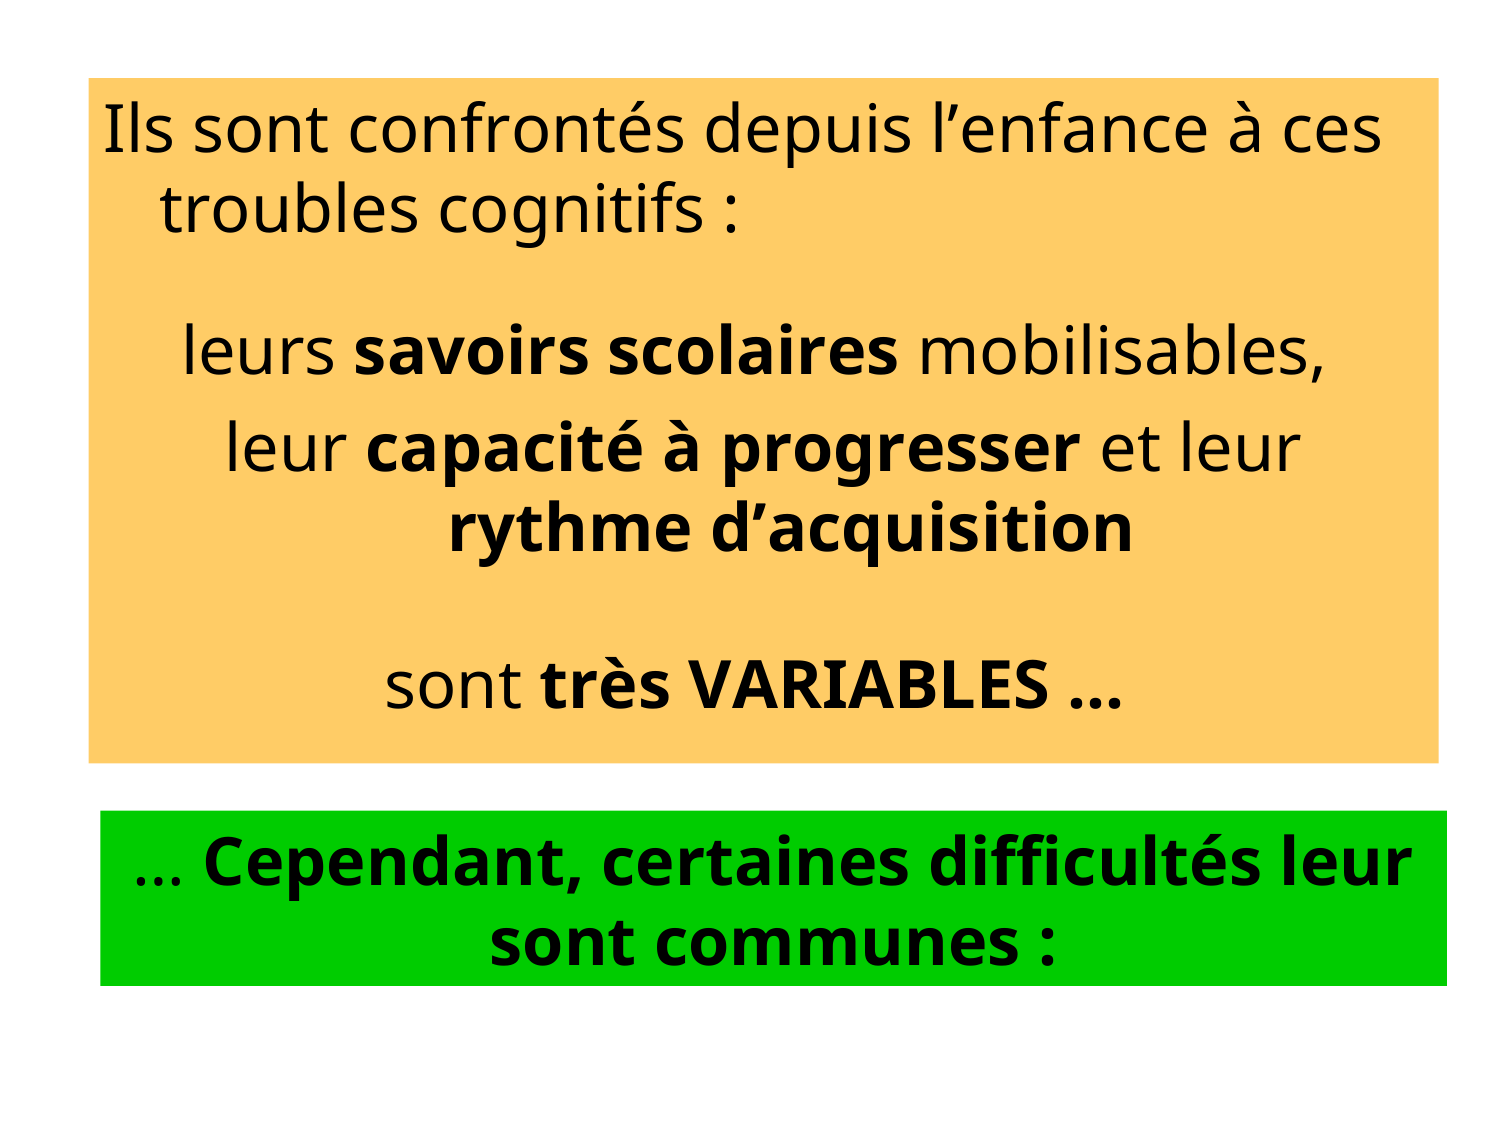

# Ils sont confrontés depuis l’enfance à ces troubles cognitifs :
leurs savoirs scolaires mobilisables,
leur capacité à progresser et leur rythme d’acquisition
sont très VARIABLES …
… Cependant, certaines difficultés leur sont communes :